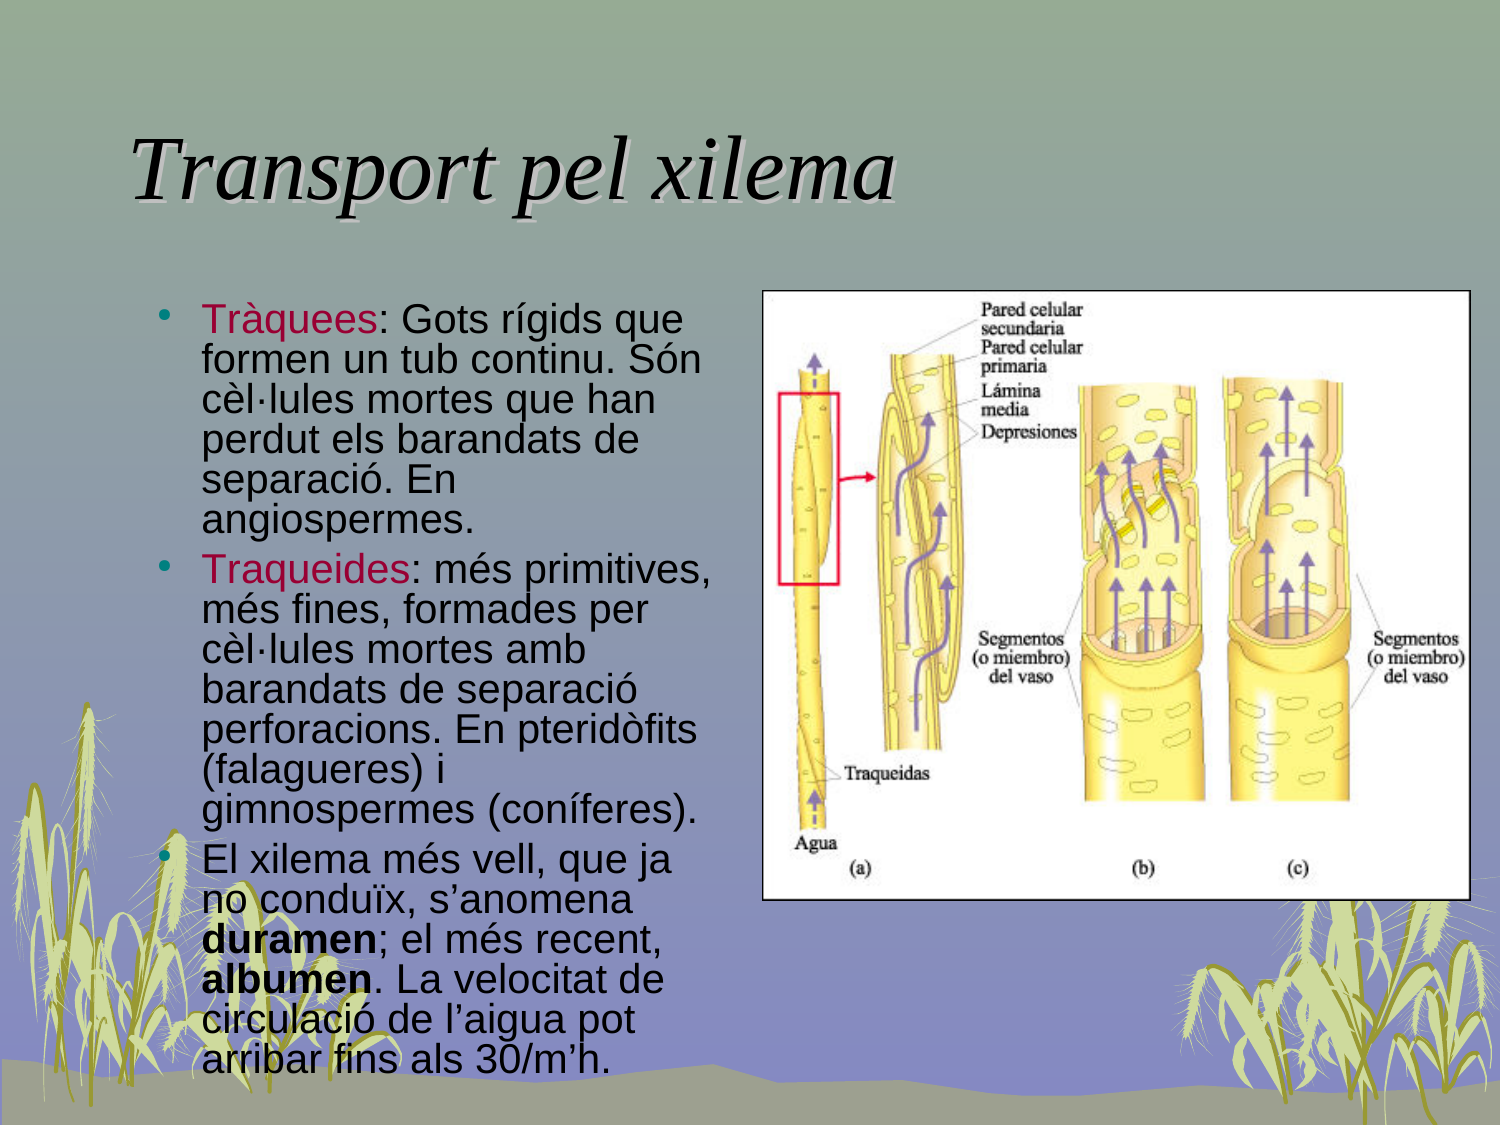

# Transport pel xilema
Tràquees: Gots rígids que formen un tub continu. Són cèl·lules mortes que han perdut els barandats de separació. En angiospermes.
Traqueides: més primitives, més fines, formades per cèl·lules mortes amb barandats de separació perforacions. En pteridòfits (falagueres) i gimnospermes (coníferes).
El xilema més vell, que ja no conduïx, s’anomena duramen; el més recent, albumen. La velocitat de circulació de l’aigua pot arribar fins als 30/m’h.